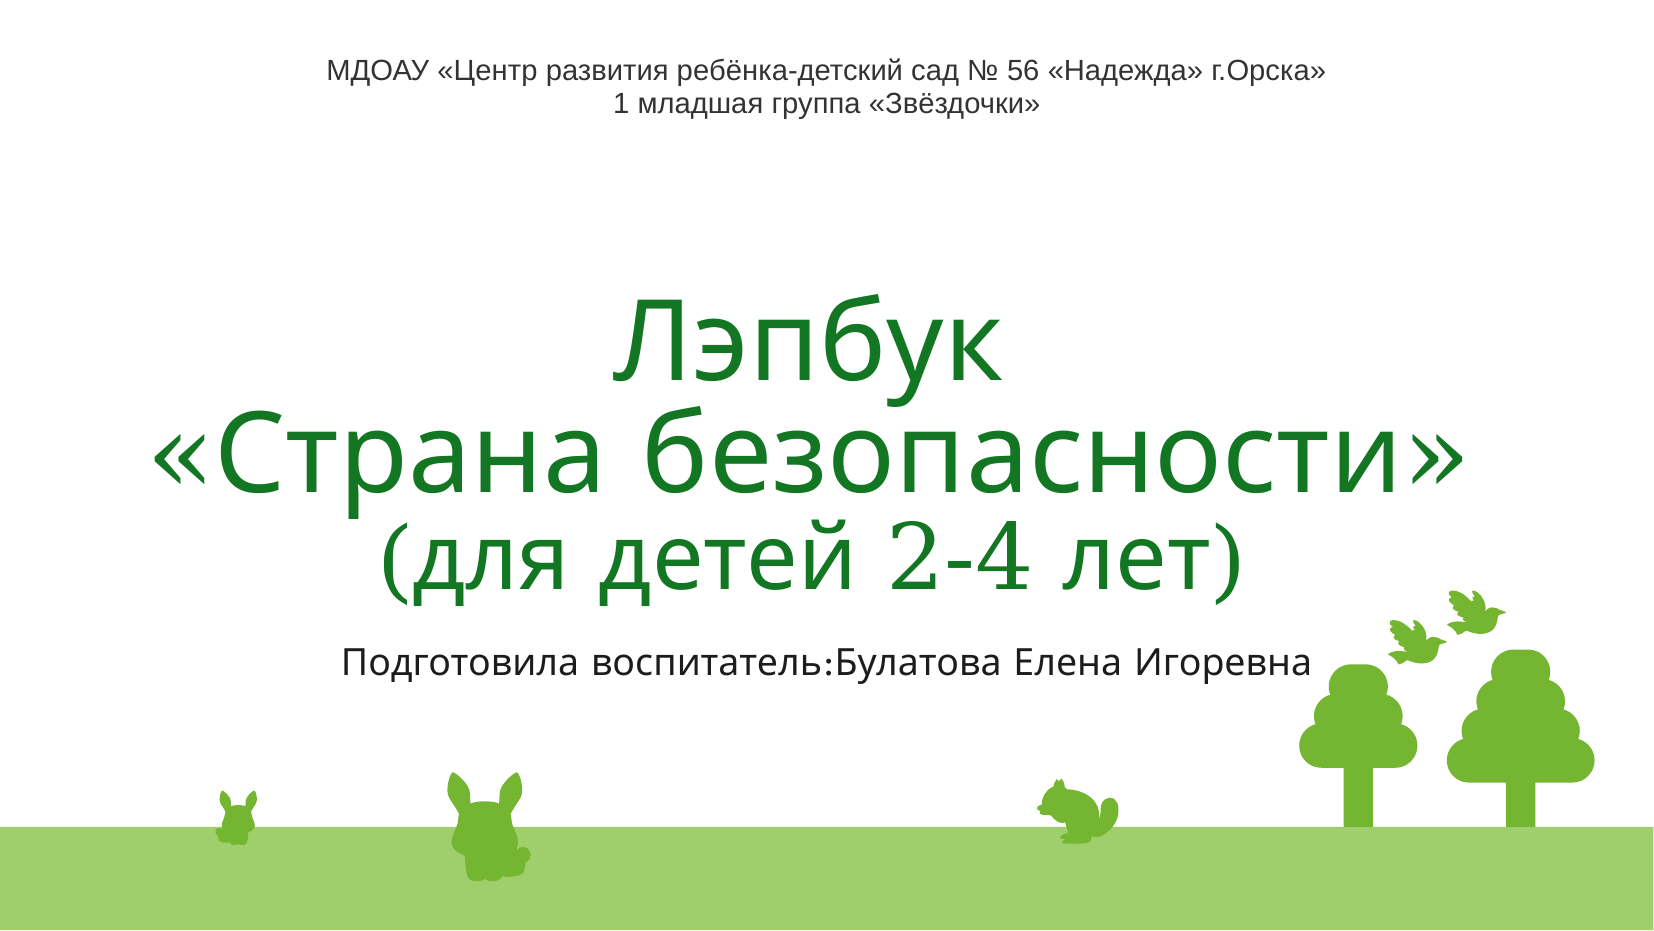

# МДОАУ «Центр развития ребёнка-детский сад № 56 «Надежда» г.Орска» 1 младшая группа «Звёздочки»
Лэпбук
«Страна безопасности»
(для детей 2-4 лет)
Подготовила воспитатель:Булатова Елена Игоревна